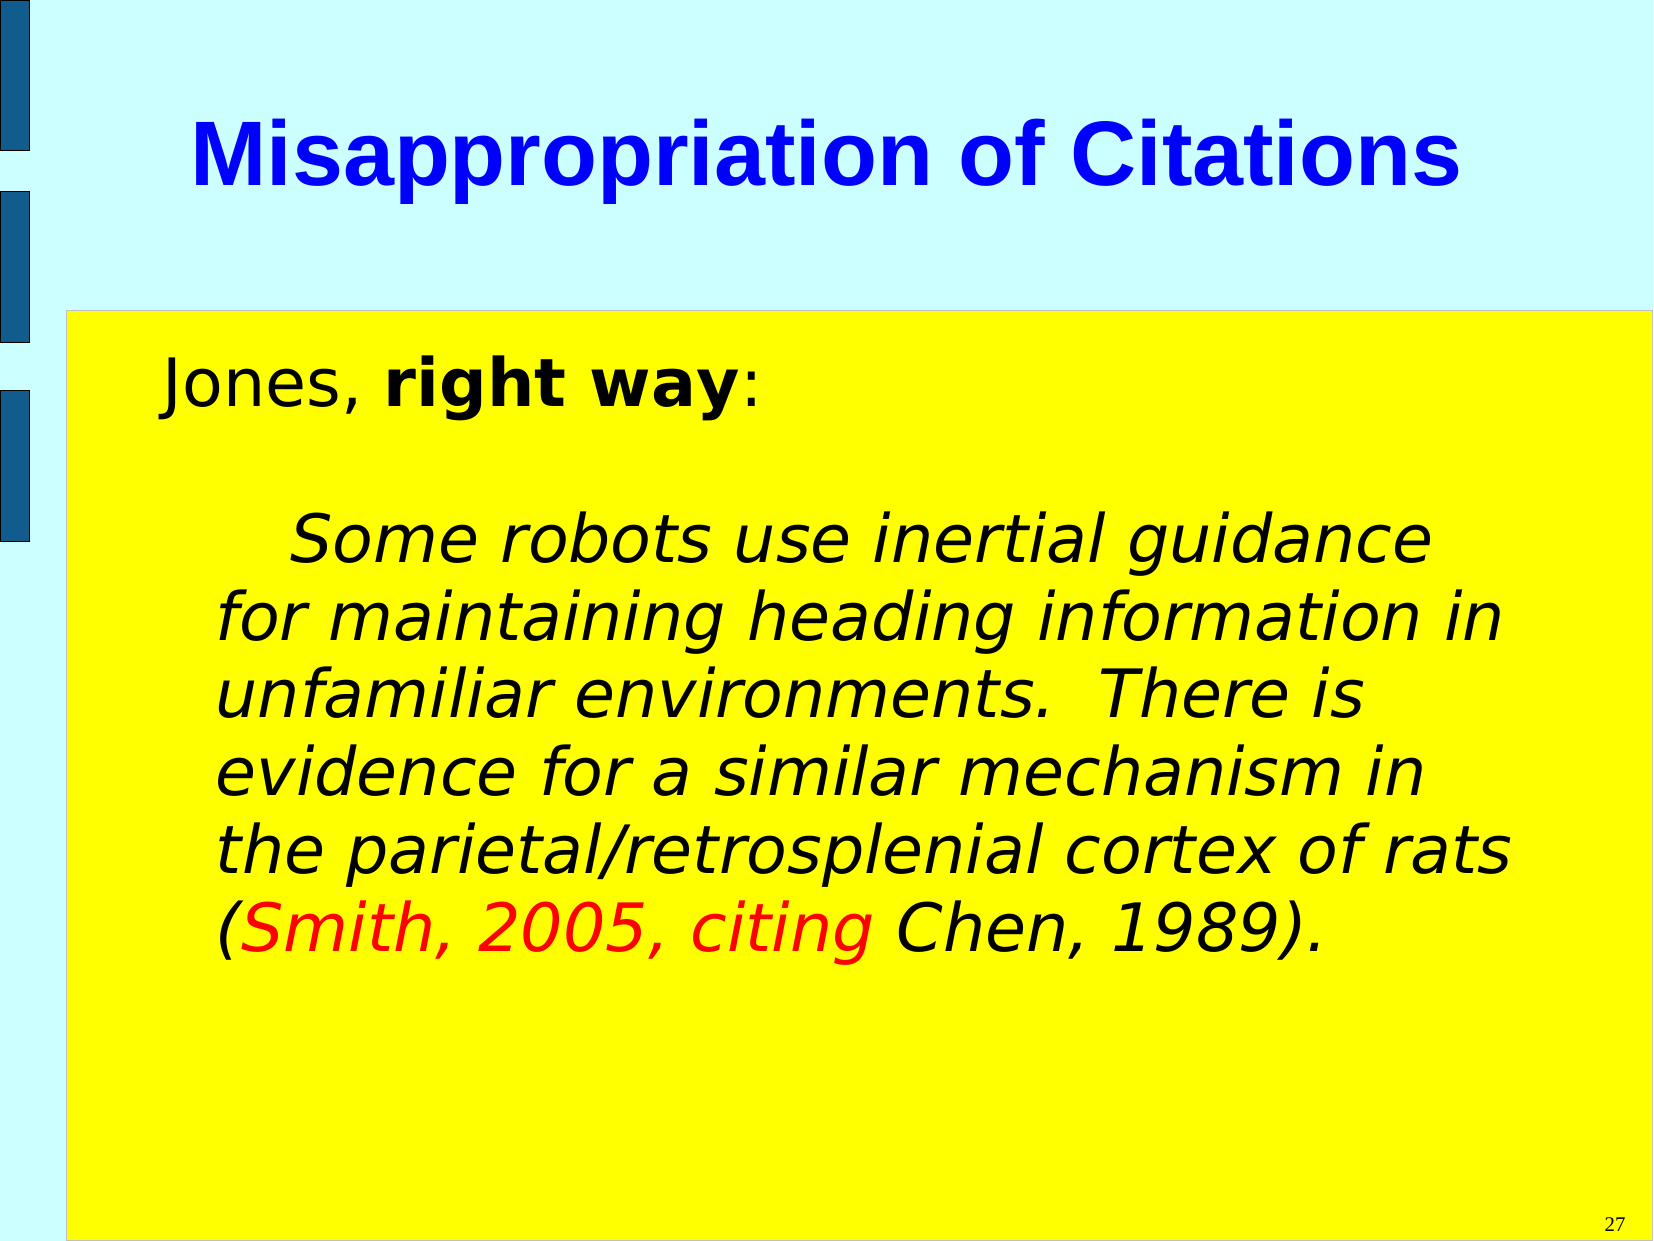

# Misappropriation of Citations
Jones, right way:
Some robots use inertial guidance for maintaining heading information in unfamiliar environments. There is evidence for a similar mechanism in the parietal/retrosplenial cortex of rats (Smith, 2005, citing Chen, 1989).